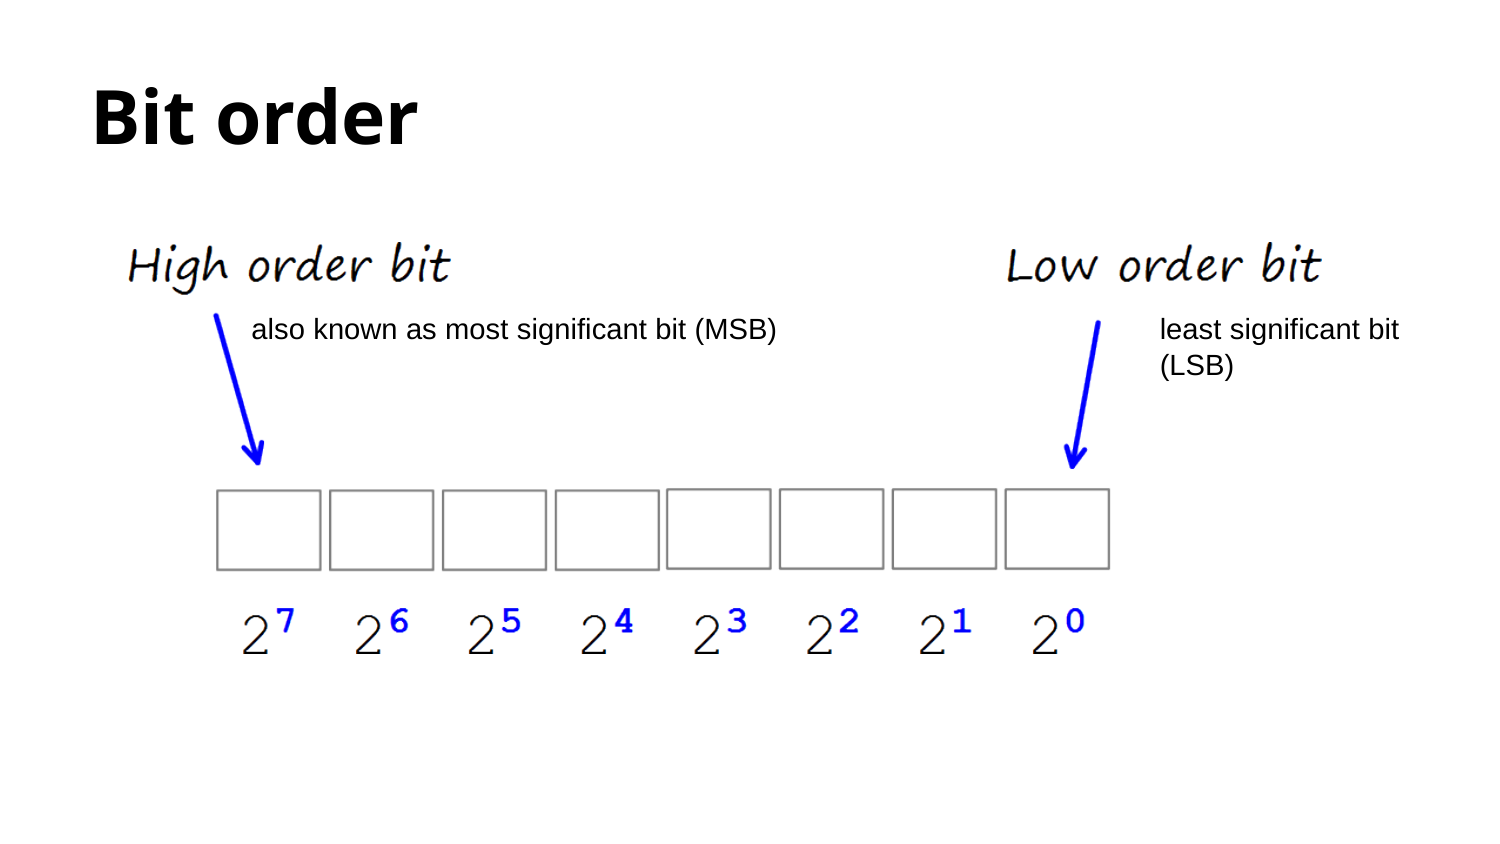

# Bit order
also known as most significant bit (MSB)
least significant bit
(LSB)